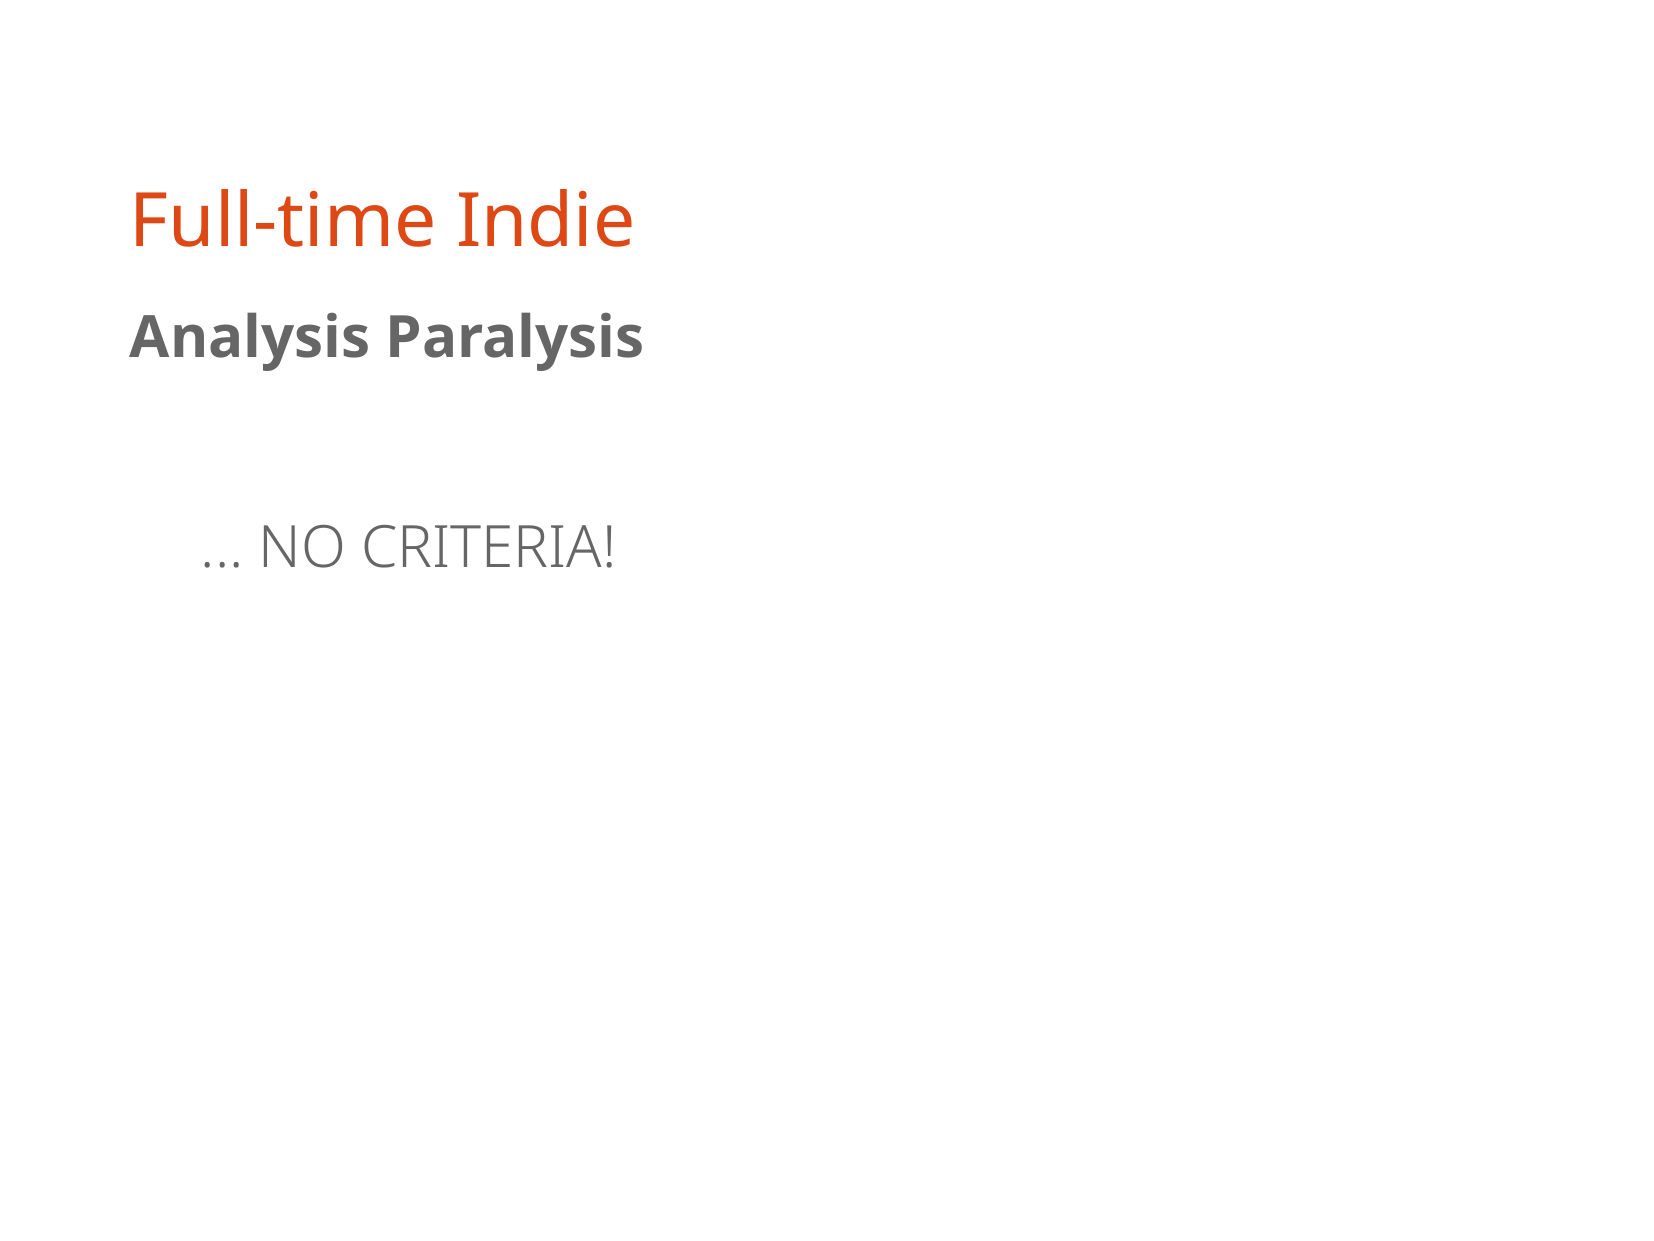

# Full-time Indie
Analysis Paralysis
... NO CRITERIA!